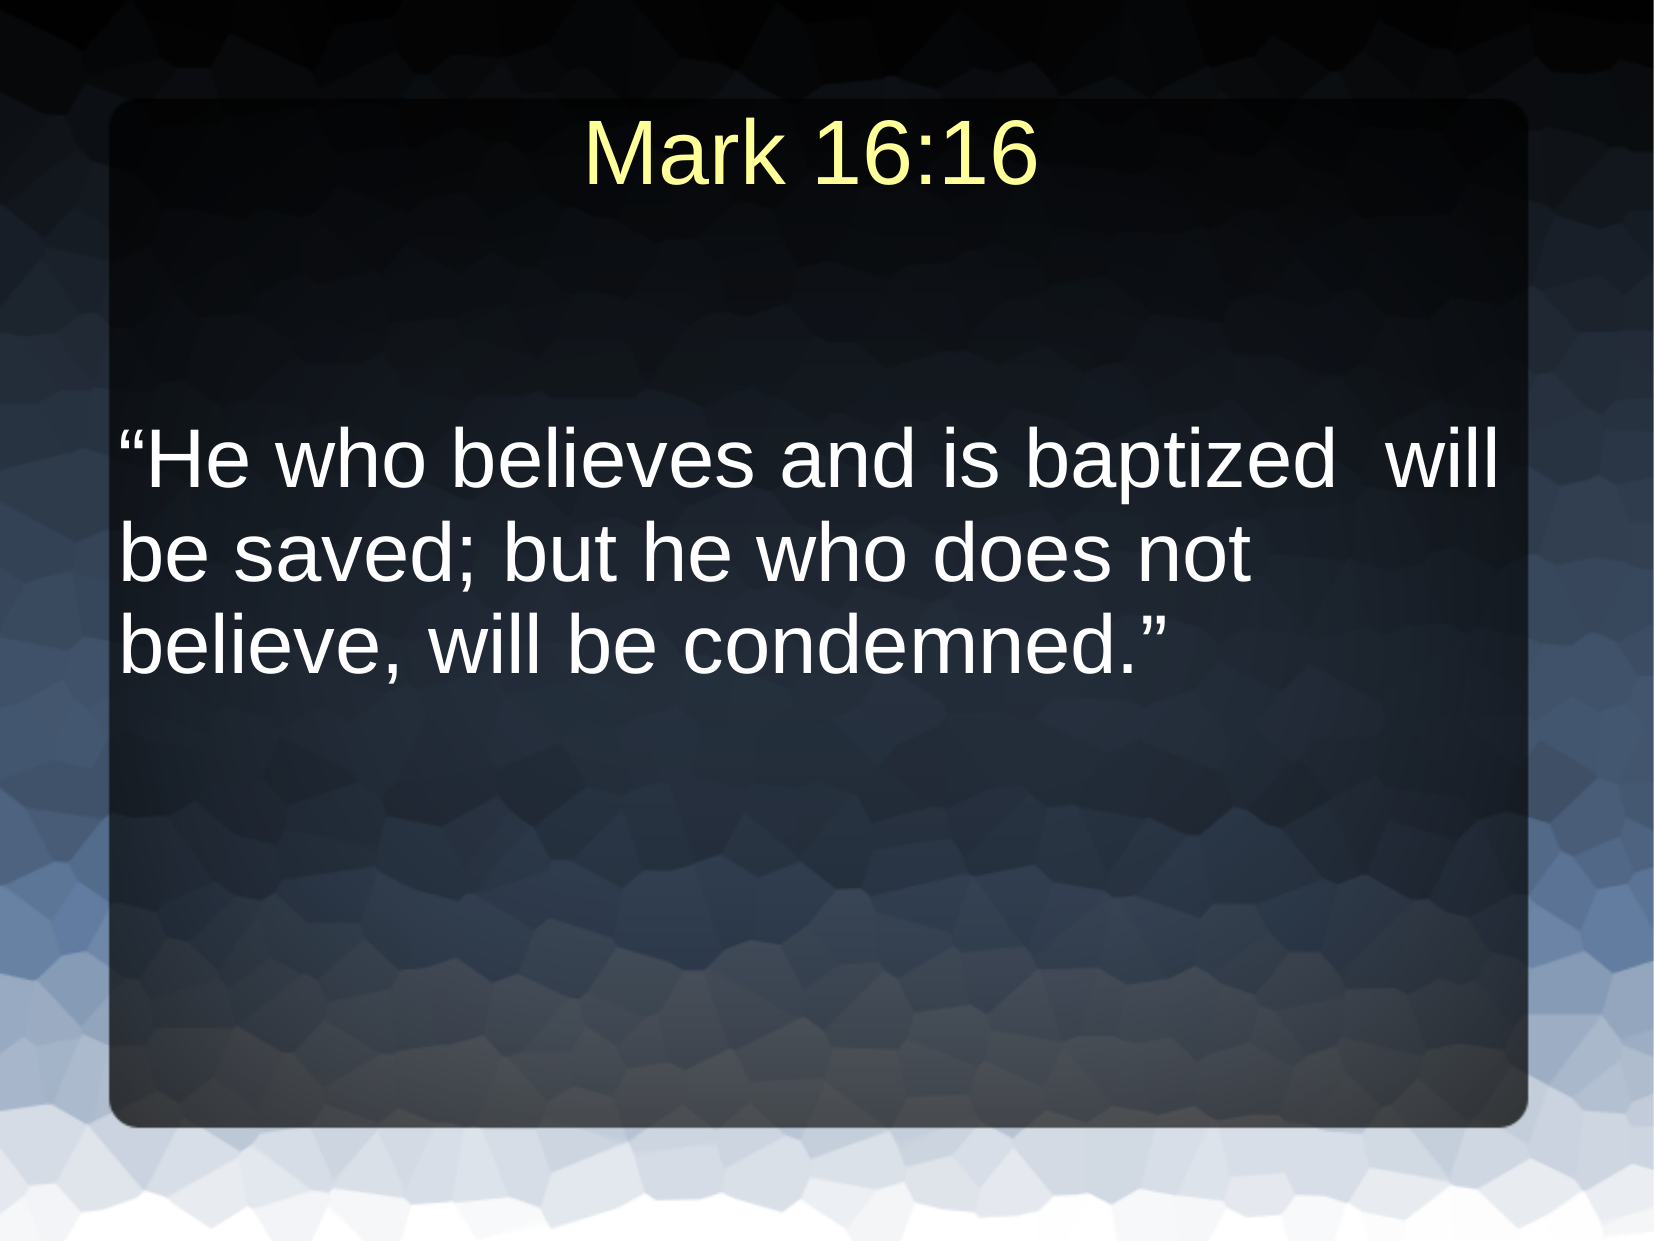

# Mark 16:16
“He who believes and is baptized will be saved; but he who does not believe, will be condemned.”